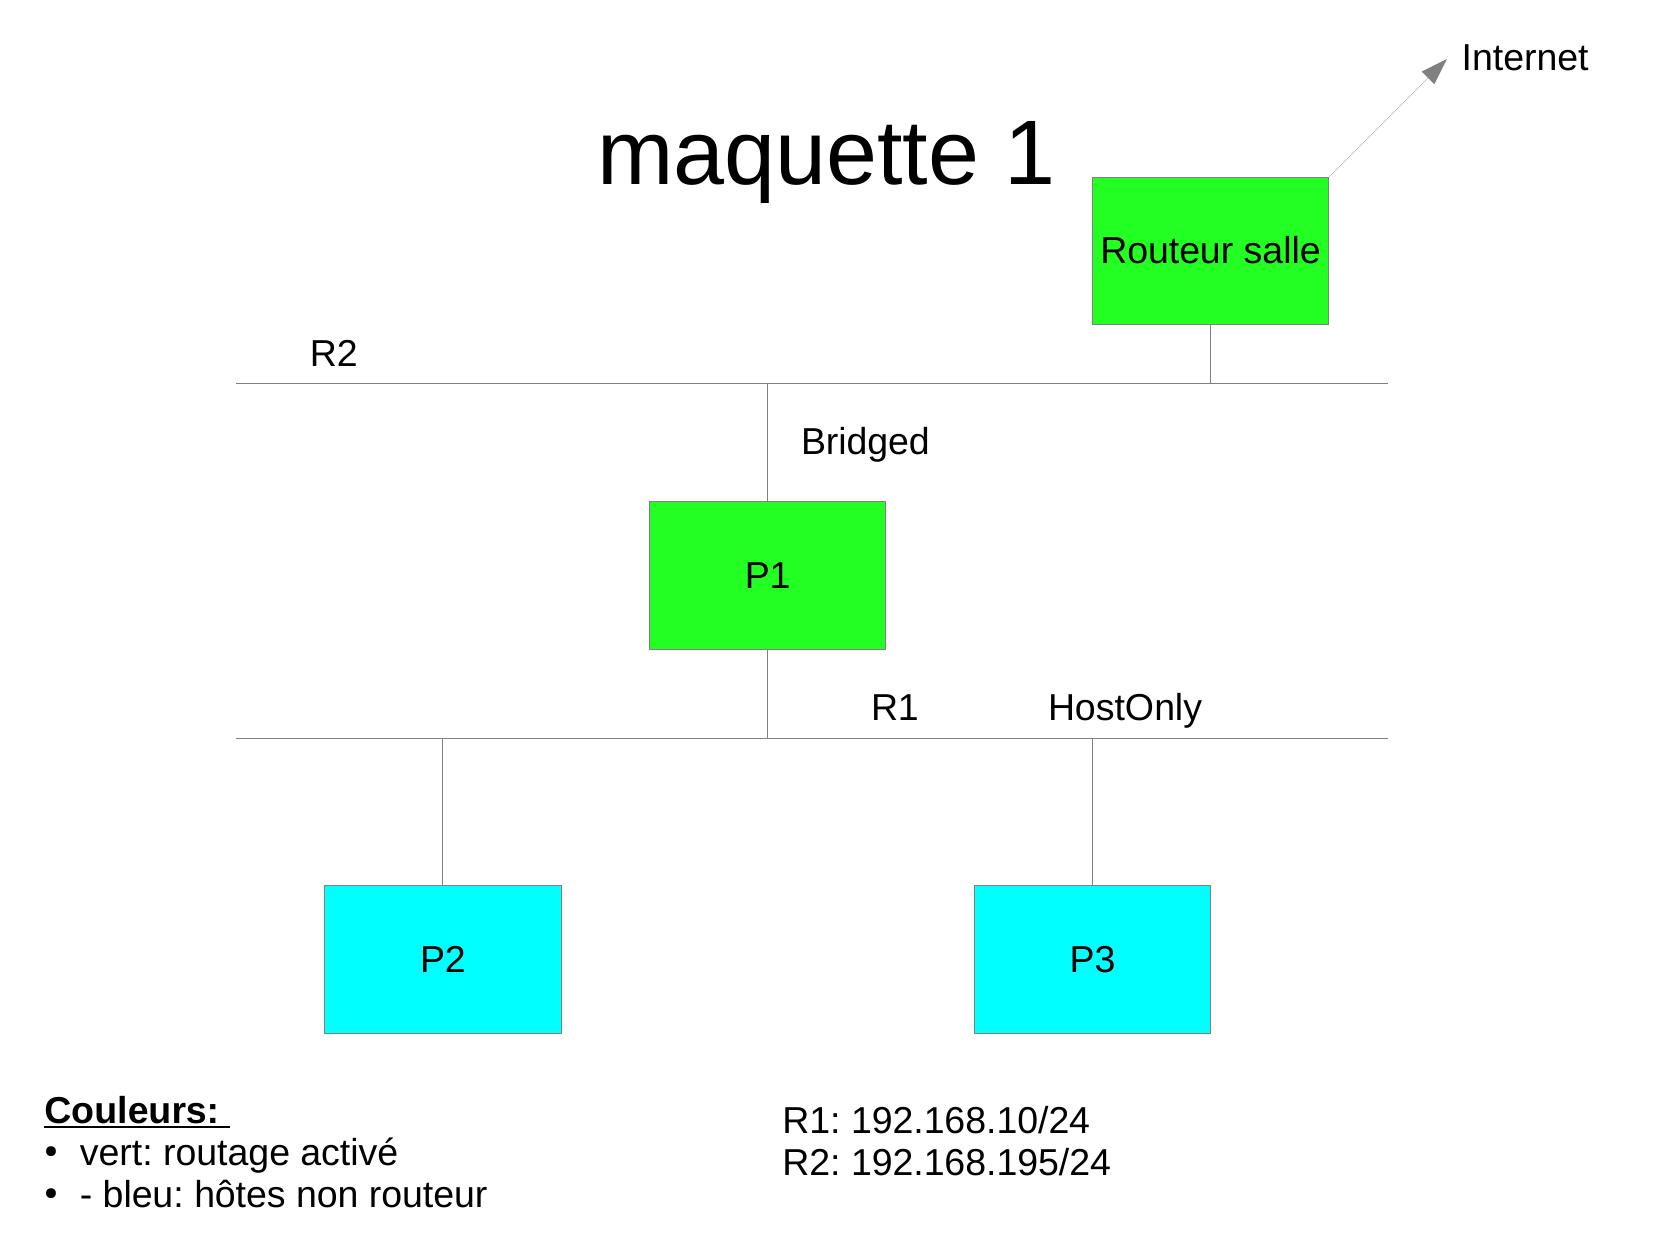

Internet
# maquette 1
Routeur salle
R2
Bridged
P1
R1
HostOnly
P2
P3
Couleurs:
vert: routage activé
- bleu: hôtes non routeur
R1: 192.168.10/24
R2: 192.168.195/24